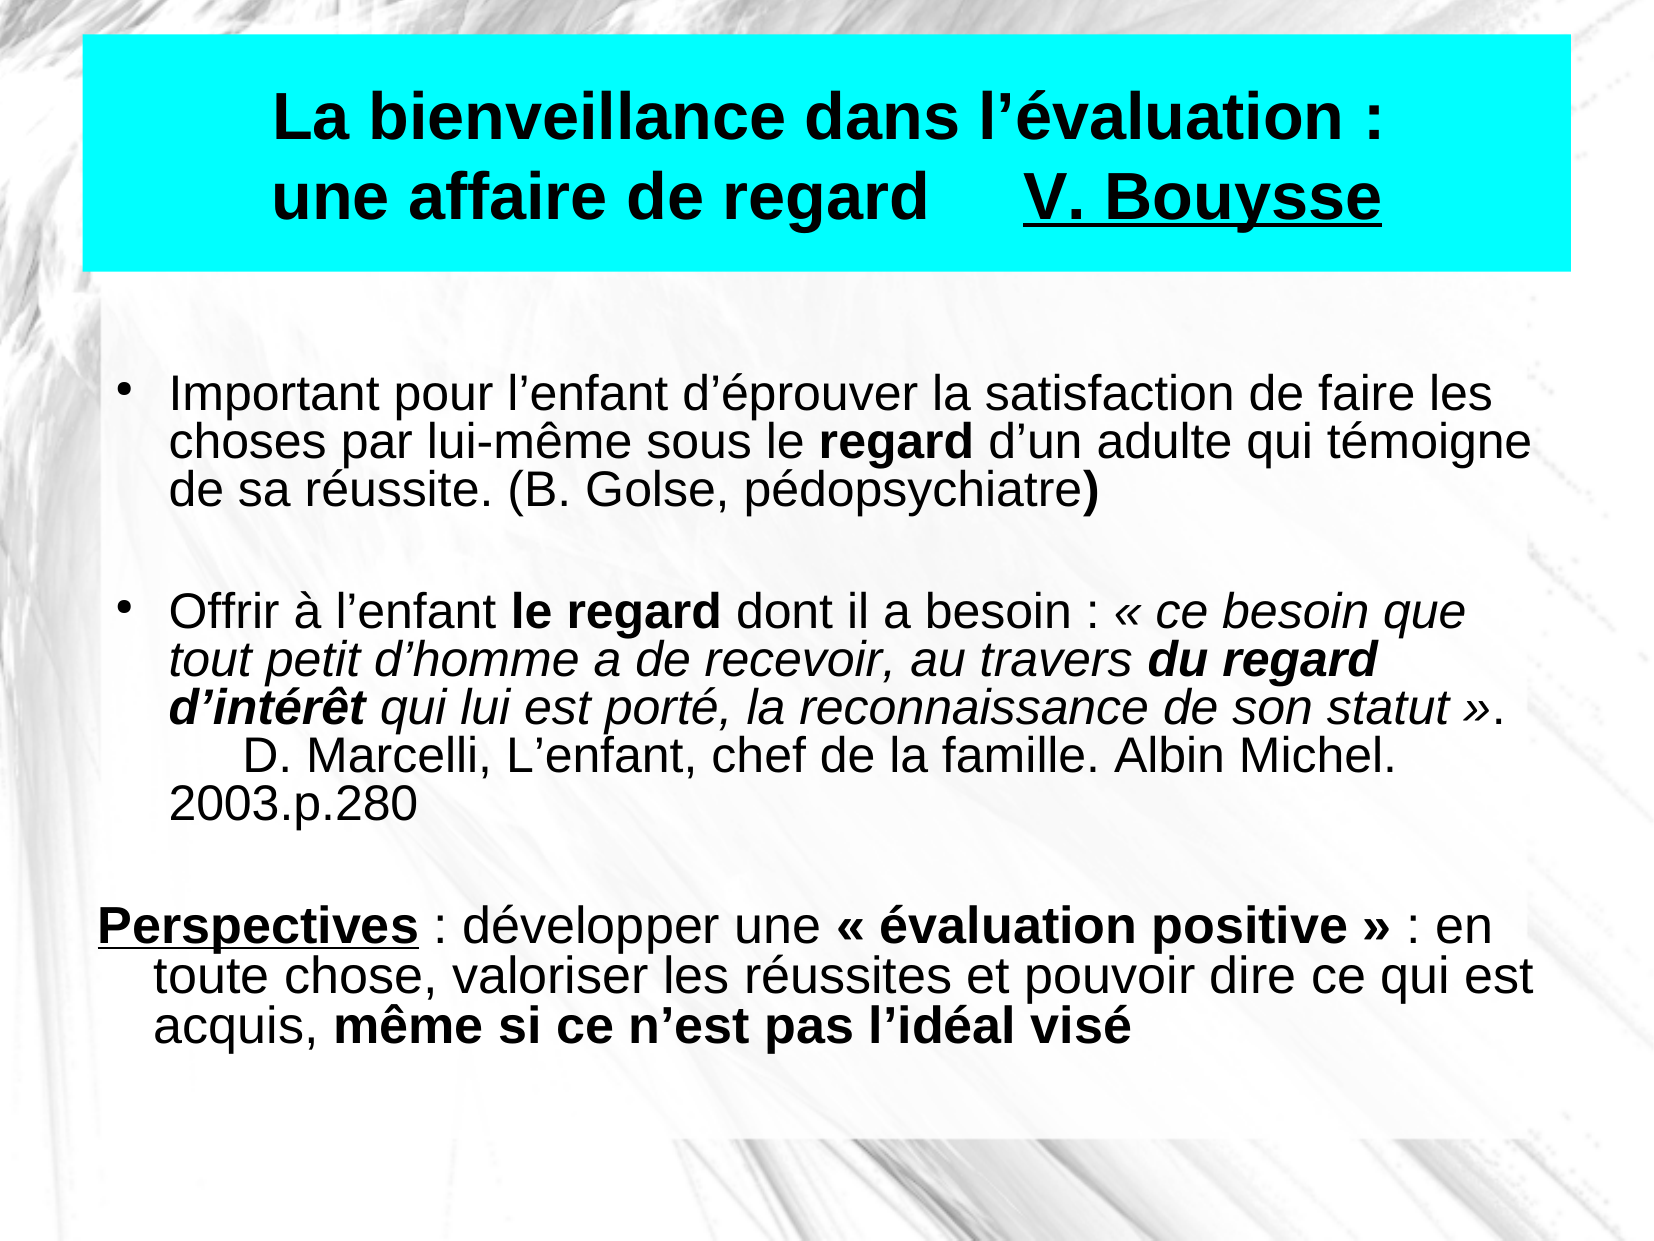

# La bienveillance dans l’évaluation : une affaire de regard V. Bouysse
Important pour l’enfant d’éprouver la satisfaction de faire les choses par lui-même sous le regard d’un adulte qui témoigne de sa réussite. (B. Golse, pédopsychiatre)
Offrir à l’enfant le regard dont il a besoin : « ce besoin que tout petit d’homme a de recevoir, au travers du regard d’intérêt qui lui est porté, la reconnaissance de son statut ». 	D. Marcelli, L’enfant, chef de la famille. Albin Michel. 2003.p.280
Perspectives : développer une « évaluation positive » : en toute chose, valoriser les réussites et pouvoir dire ce qui est acquis, même si ce n’est pas l’idéal visé